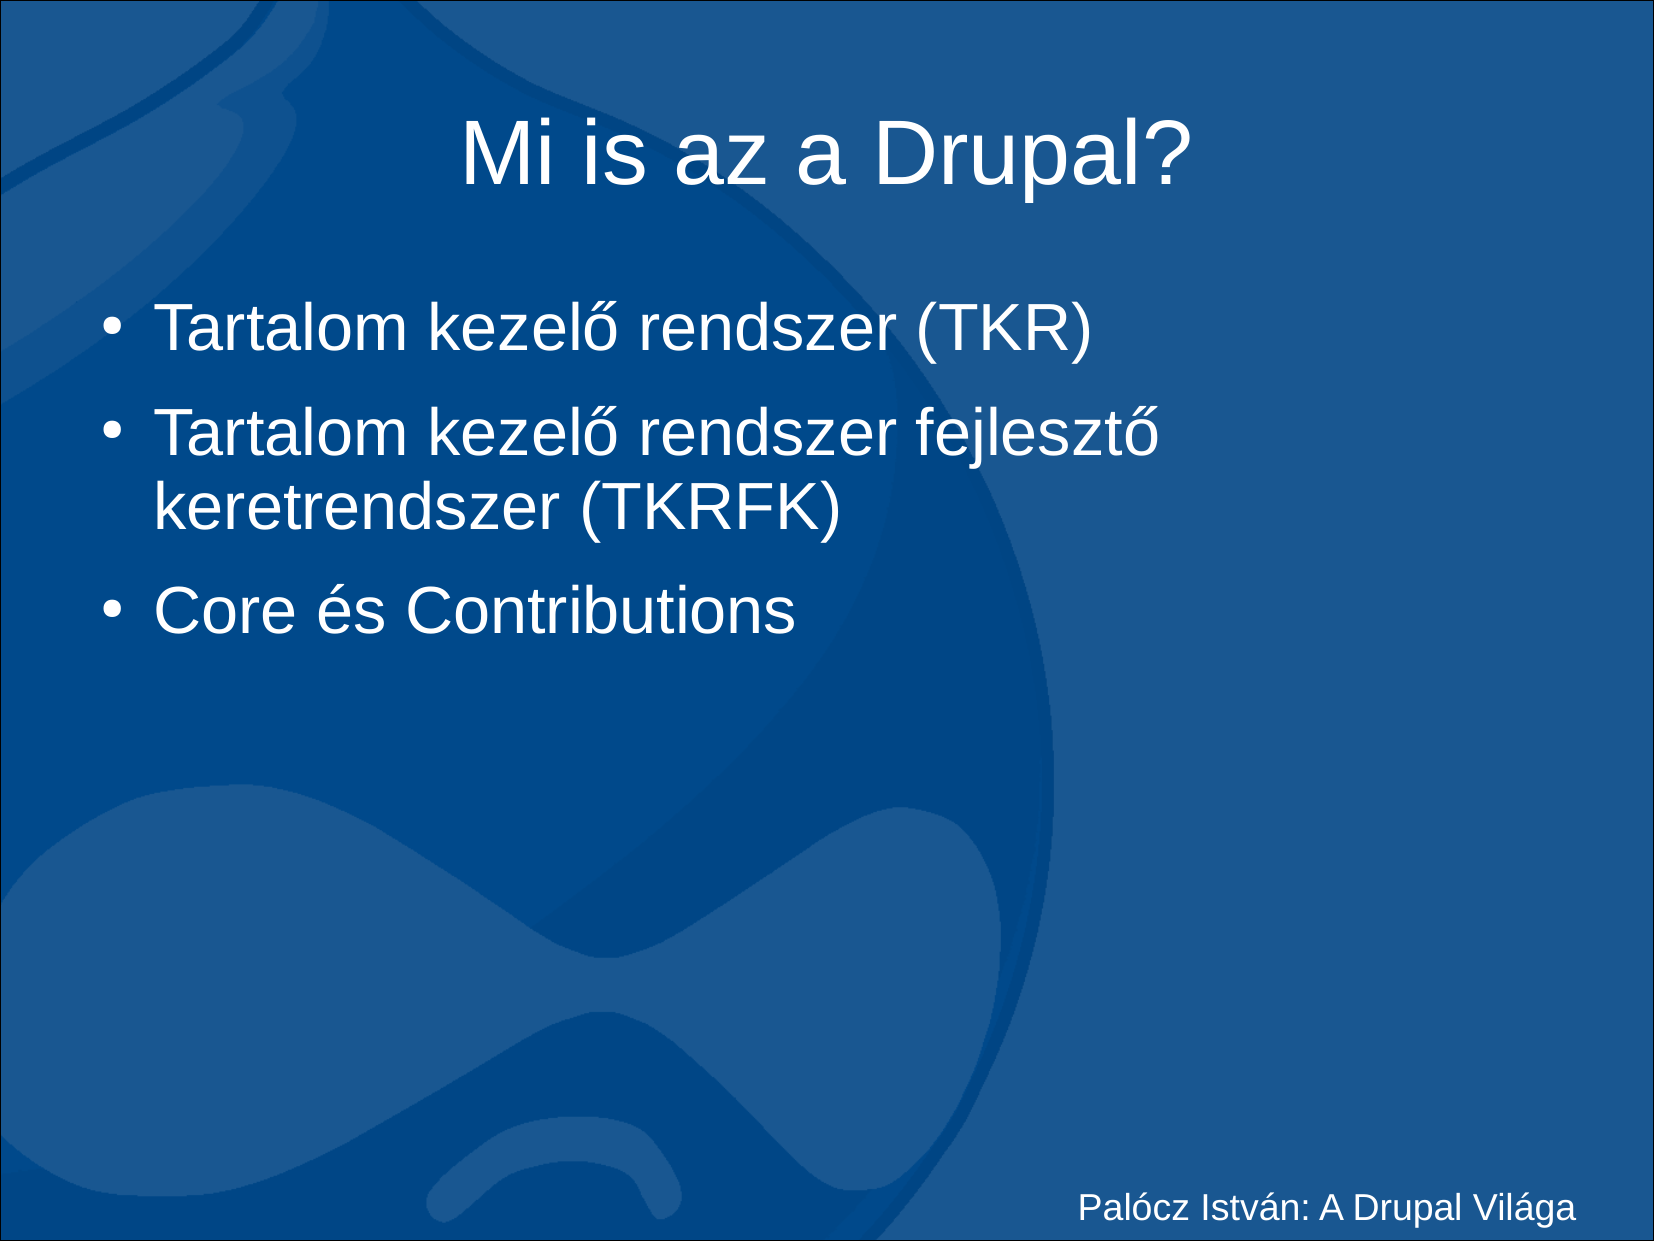

# Mi is az a Drupal?
Tartalom kezelő rendszer (TKR)
Tartalom kezelő rendszer fejlesztő keretrendszer (TKRFK)
Core és Contributions